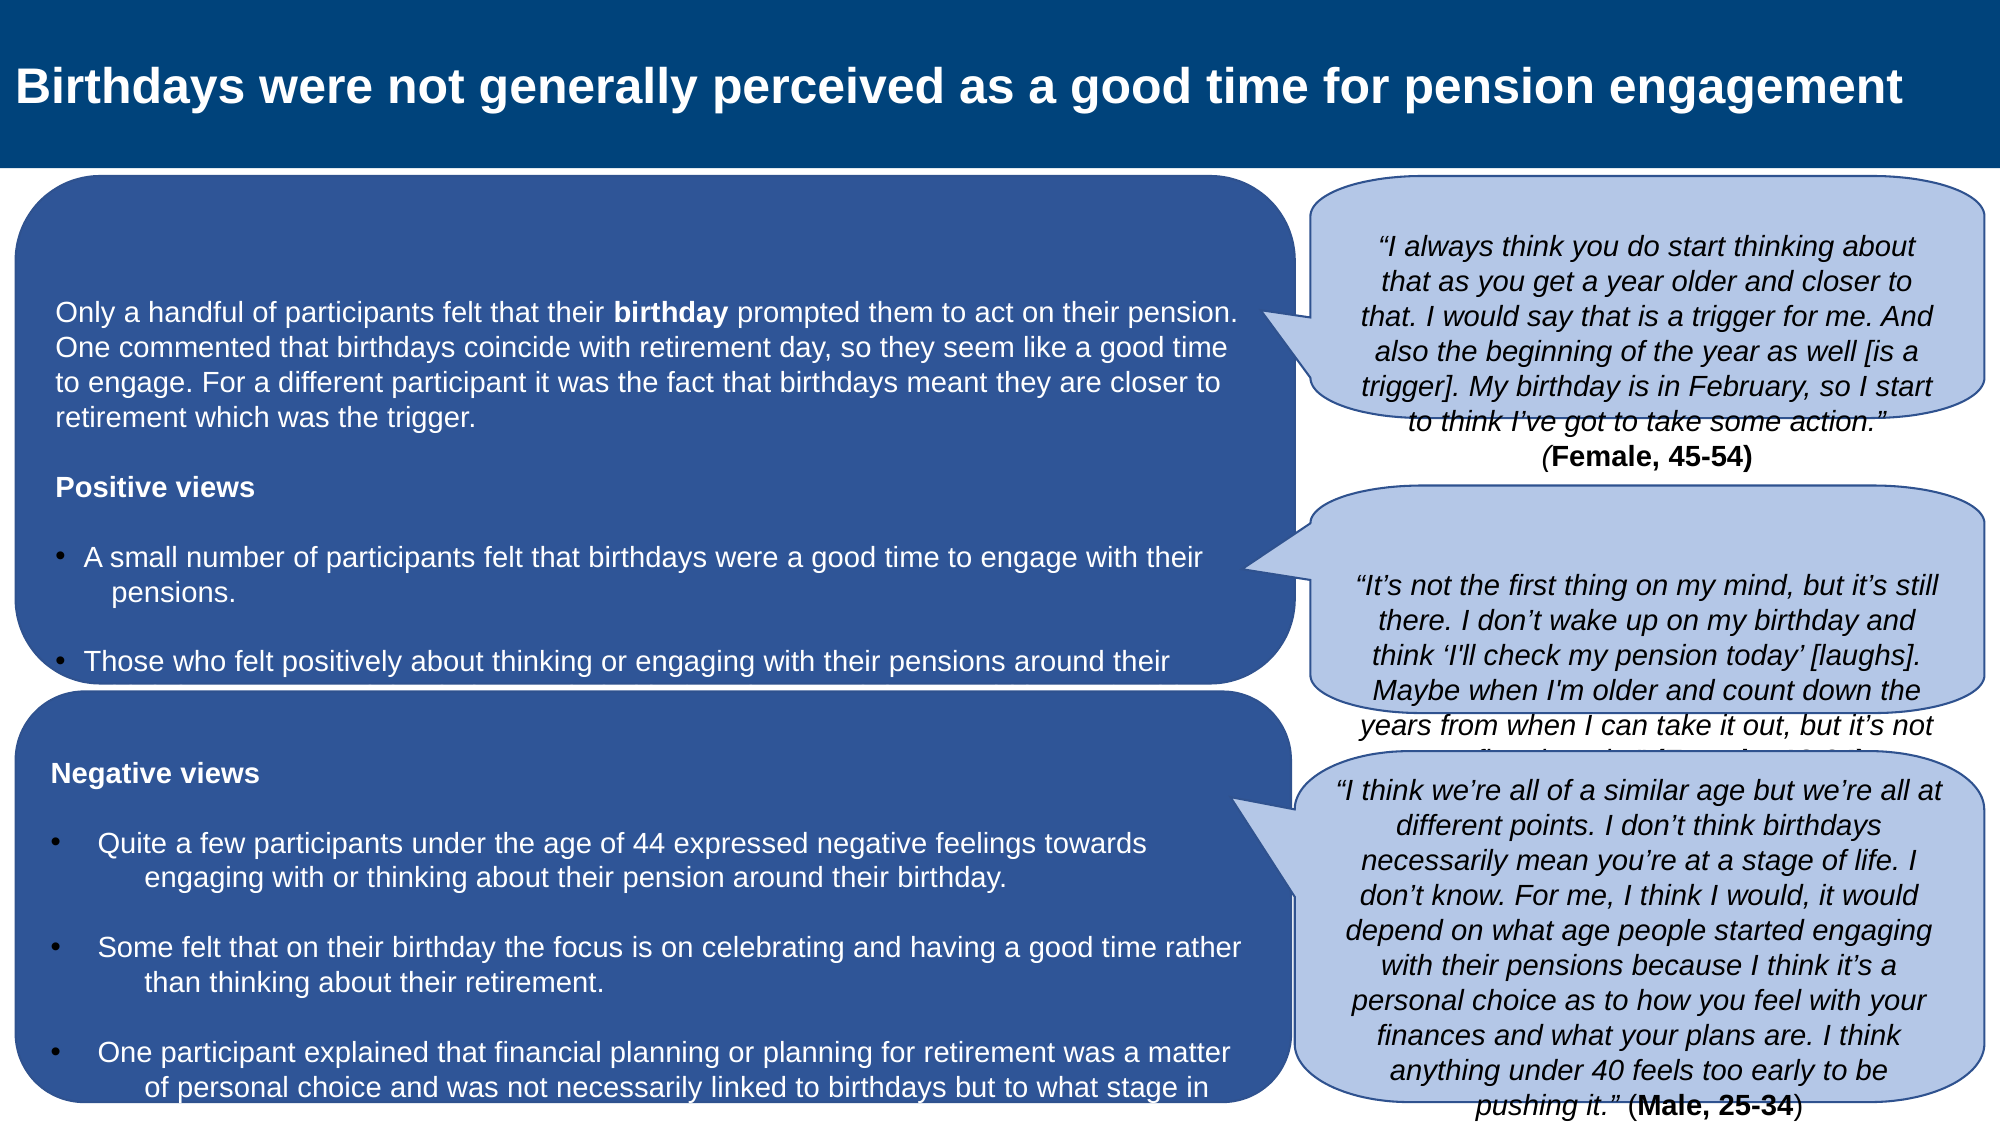

# Birthdays were not generally perceived as a good time for pension engagement
Only a handful of participants felt that their birthday prompted them to act on their pension. One commented that birthdays coincide with retirement day, so they seem like a good time to engage. For a different participant it was the fact that birthdays meant they are closer to retirement which was the trigger.
Positive views
A small number of participants felt that birthdays were a good time to engage with their pensions.
Those who felt positively about thinking or engaging with their pensions around their birthdays suggested that being reminded before the actual date would be preferable.
“I always think you do start thinking about that as you get a year older and closer to that. I would say that is a trigger for me. And also the beginning of the year as well [is a trigger]. My birthday is in February, so I start to think I’ve got to take some action.” (Female, 45-54)
“It’s not the first thing on my mind, but it’s still there. I don’t wake up on my birthday and think ‘I'll check my pension today’ [laughs]. Maybe when I'm older and count down the years from when I can take it out, but it’s not my first thought.” (Female, 18-24)
Negative views
Quite a few participants under the age of 44 expressed negative feelings towards engaging with or thinking about their pension around their birthday.
Some felt that on their birthday the focus is on celebrating and having a good time rather than thinking about their retirement.
One participant explained that financial planning or planning for retirement was a matter of personal choice and was not necessarily linked to birthdays but to what stage in life you are at.
“I think we’re all of a similar age but we’re all at different points. I don’t think birthdays necessarily mean you’re at a stage of life. I don’t know. For me, I think I would, it would depend on what age people started engaging with their pensions because I think it’s a personal choice as to how you feel with your finances and what your plans are. I think anything under 40 feels too early to be pushing it.” (Male, 25-34)